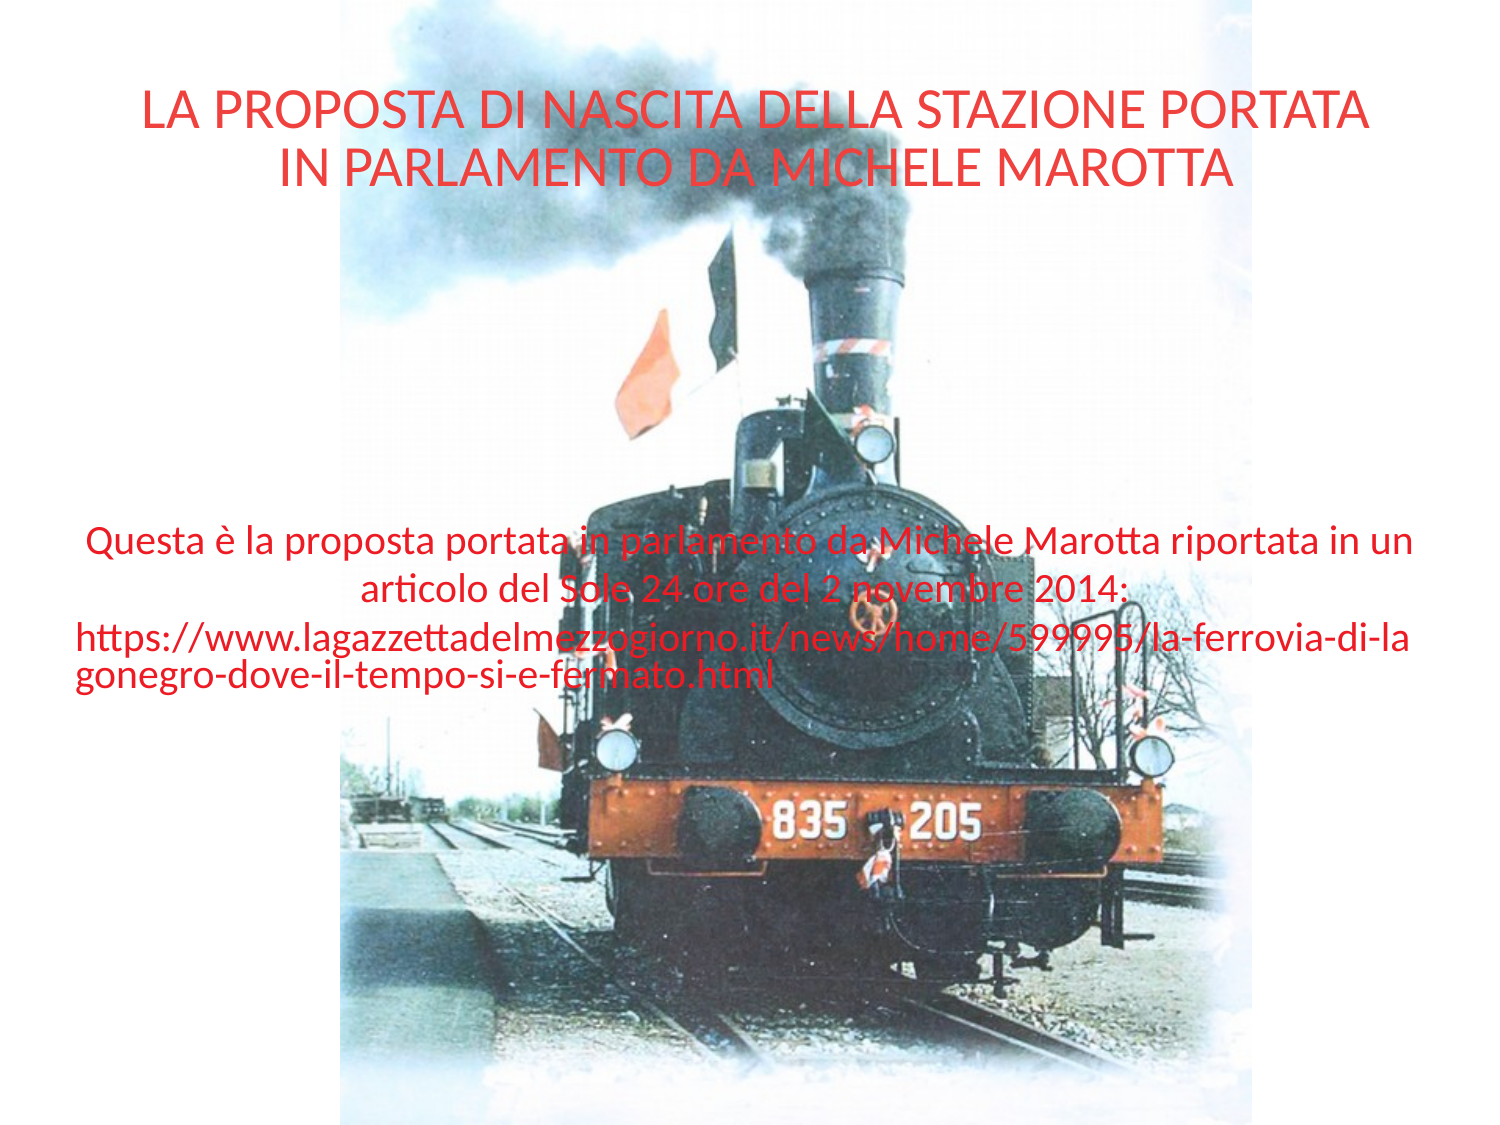

# LA PROPOSTA DI NASCITA DELLA STAZIONE PORTATA IN PARLAMENTO DA MICHELE MAROTTA
Questa è la proposta portata in parlamento da Michele Marotta riportata in un articolo del Sole 24 ore del 2 novembre 2014: https://www.lagazzettadelmezzogiorno.it/news/home/599995/la-ferrovia-di-lagonegro-dove-il-tempo-si-e-fermato.html